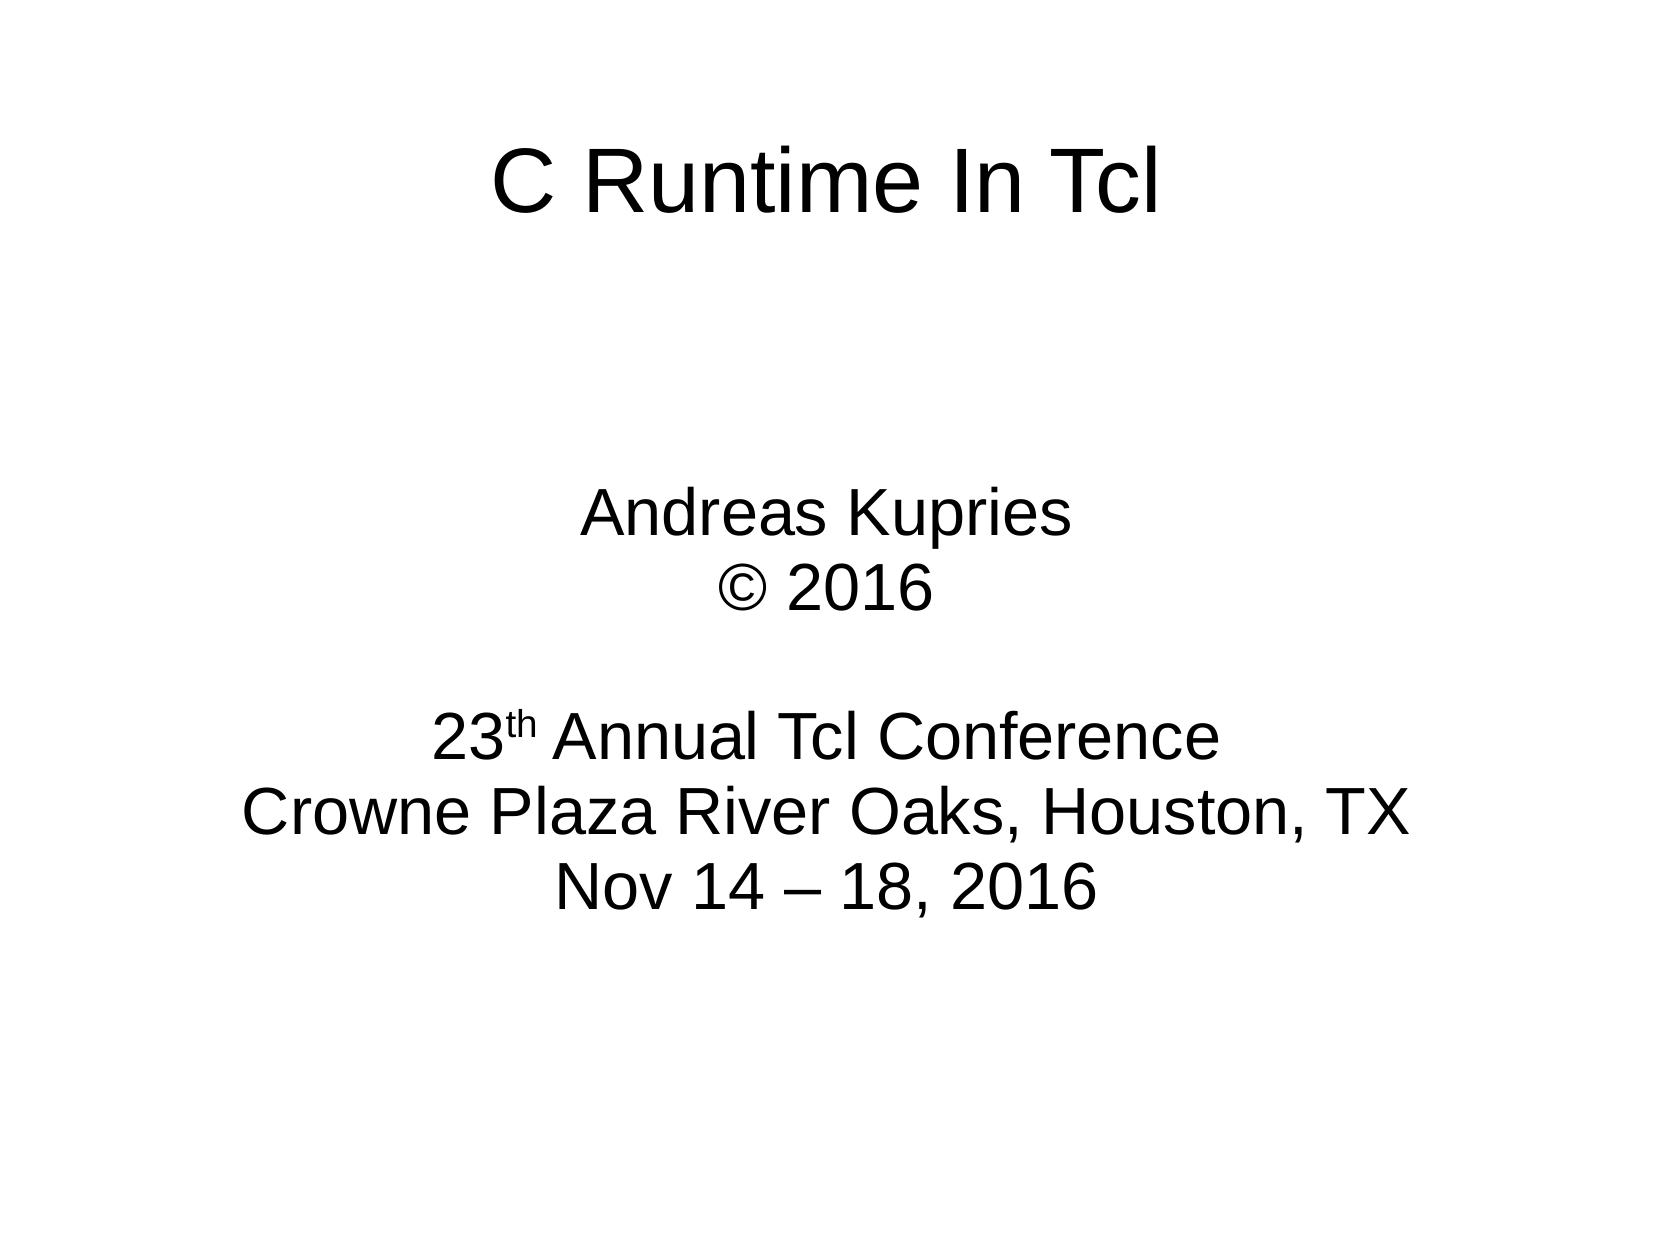

# C Runtime In Tcl
Andreas Kupries
© 2016
23th Annual Tcl Conference
Crowne Plaza River Oaks, Houston, TX
Nov 14 – 18, 2016